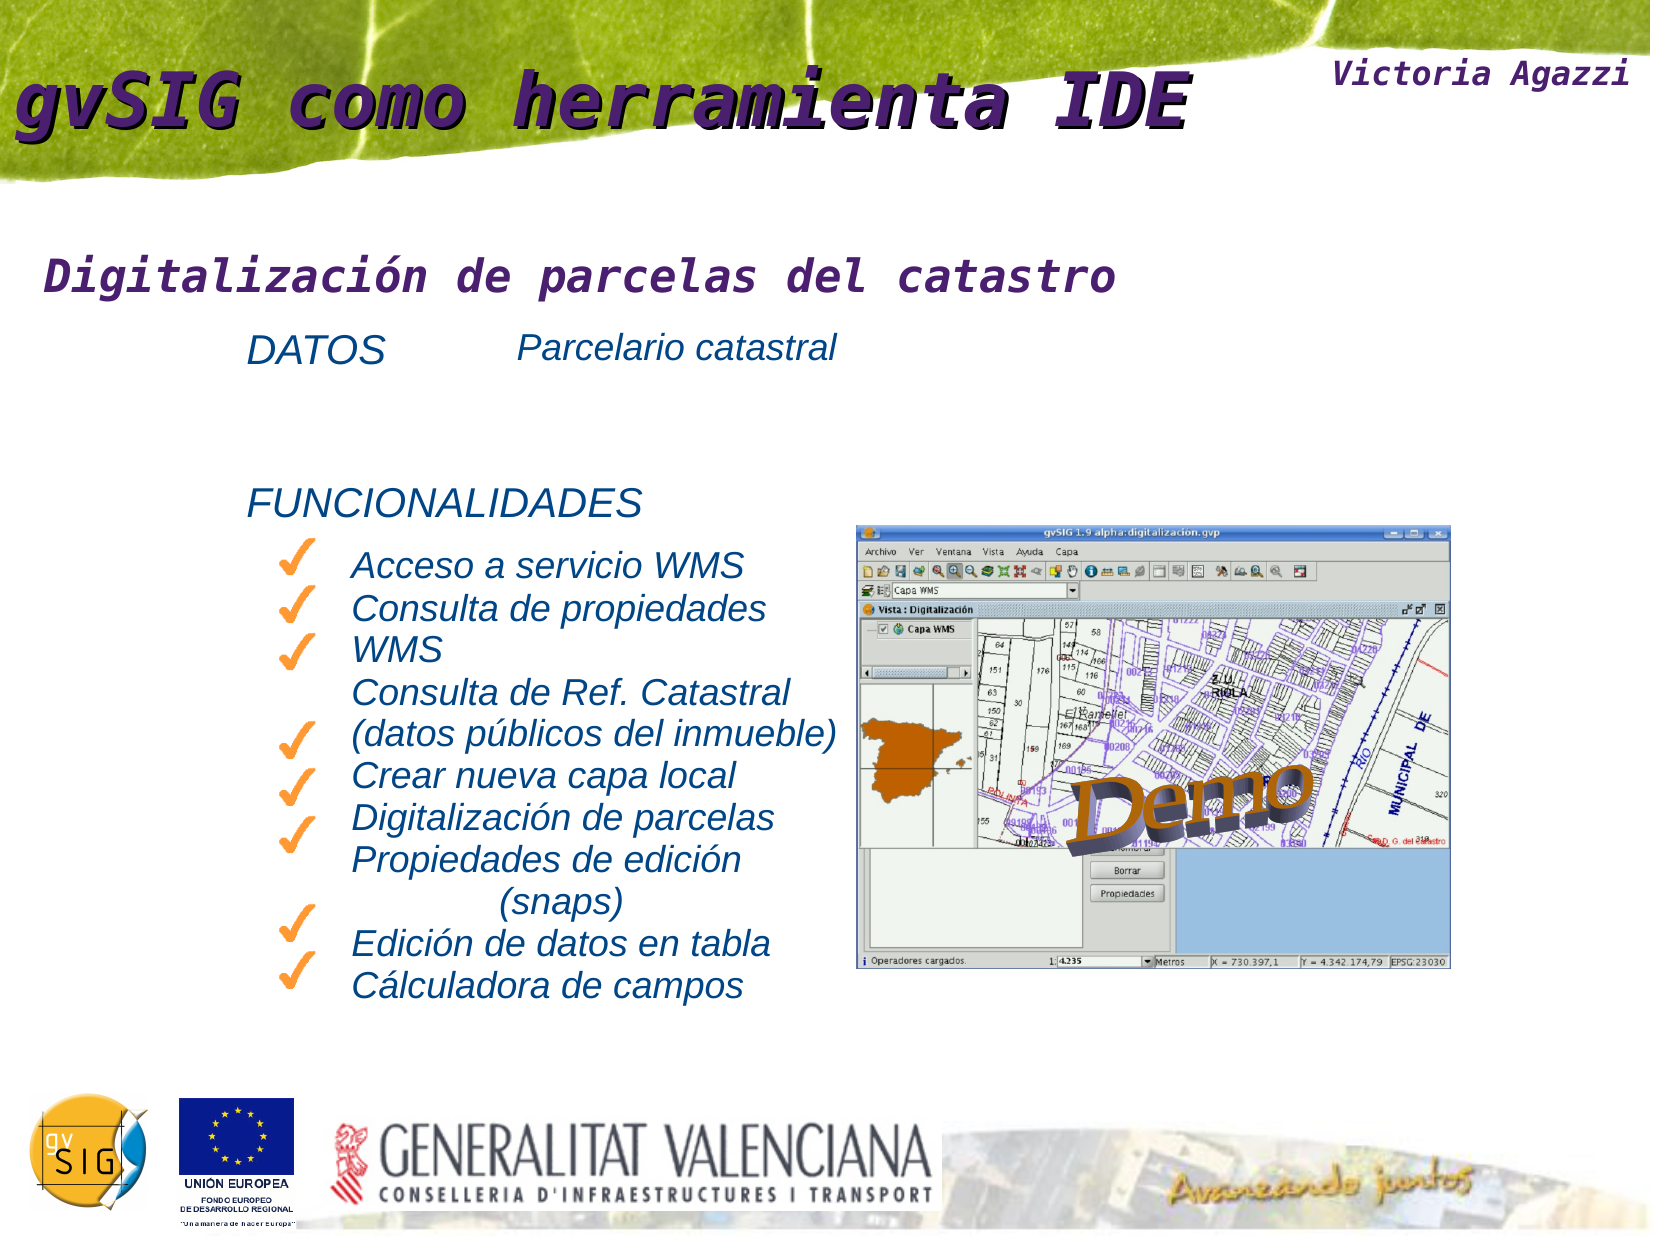

gvSIG como herramienta IDE
Victoria Agazzi
Digitalización de parcelas del catastro
Parcelario catastral
DATOS
FUNCIONALIDADES
Acceso a servicio WMS
Consulta de propiedades WMS
Consulta de Ref. Catastral (datos públicos del inmueble)
Crear nueva capa local
Digitalización de parcelas
Propiedades de edición 			(snaps)
Edición de datos en tabla
Cálculadora de campos
Demo